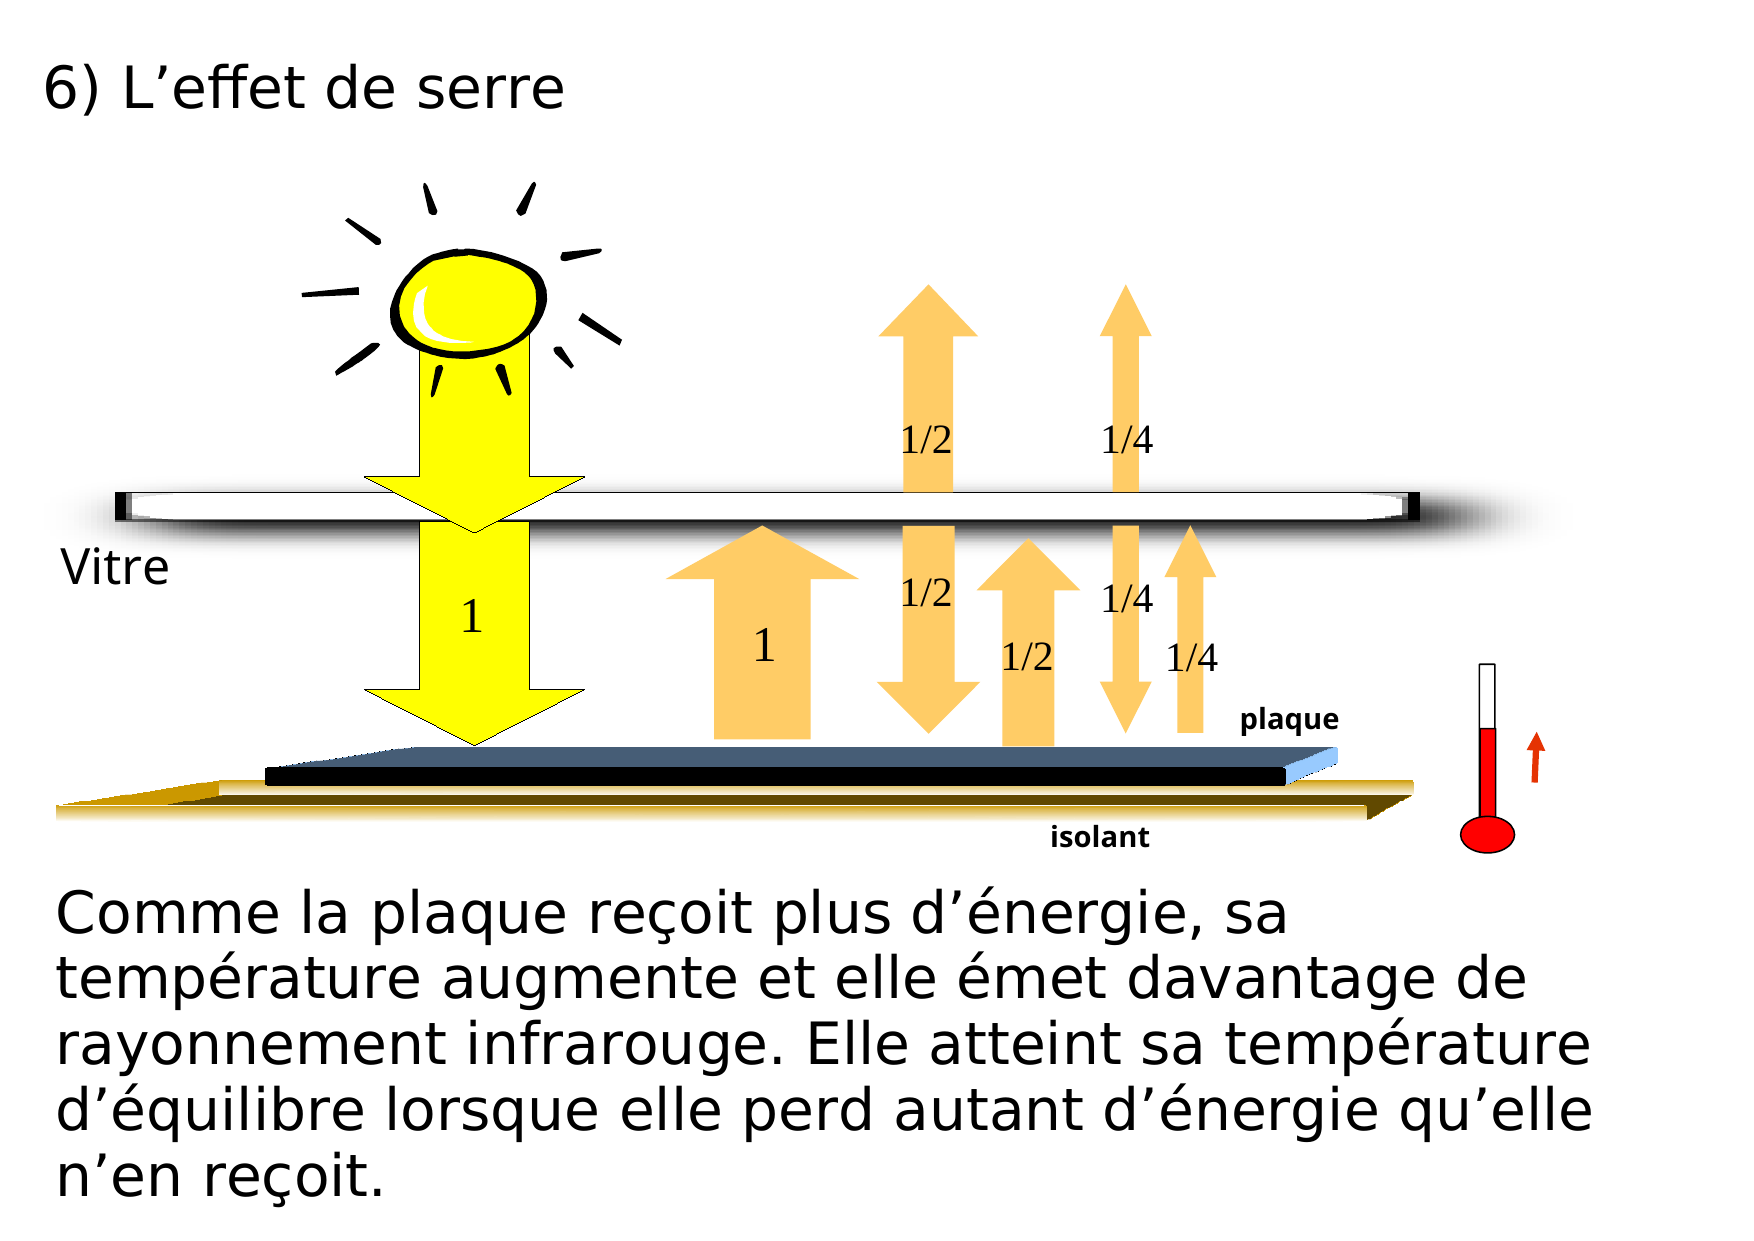

6) L’effet de serre
1
1/2
1/4
Vitre
1/2
1/4
1
1/2
1/4
plaque
isolant
Comme la plaque reçoit plus d’énergie, sa température augmente et elle émet davantage de rayonnement infrarouge. Elle atteint sa température d’équilibre lorsque elle perd autant d’énergie qu’elle n’en reçoit.